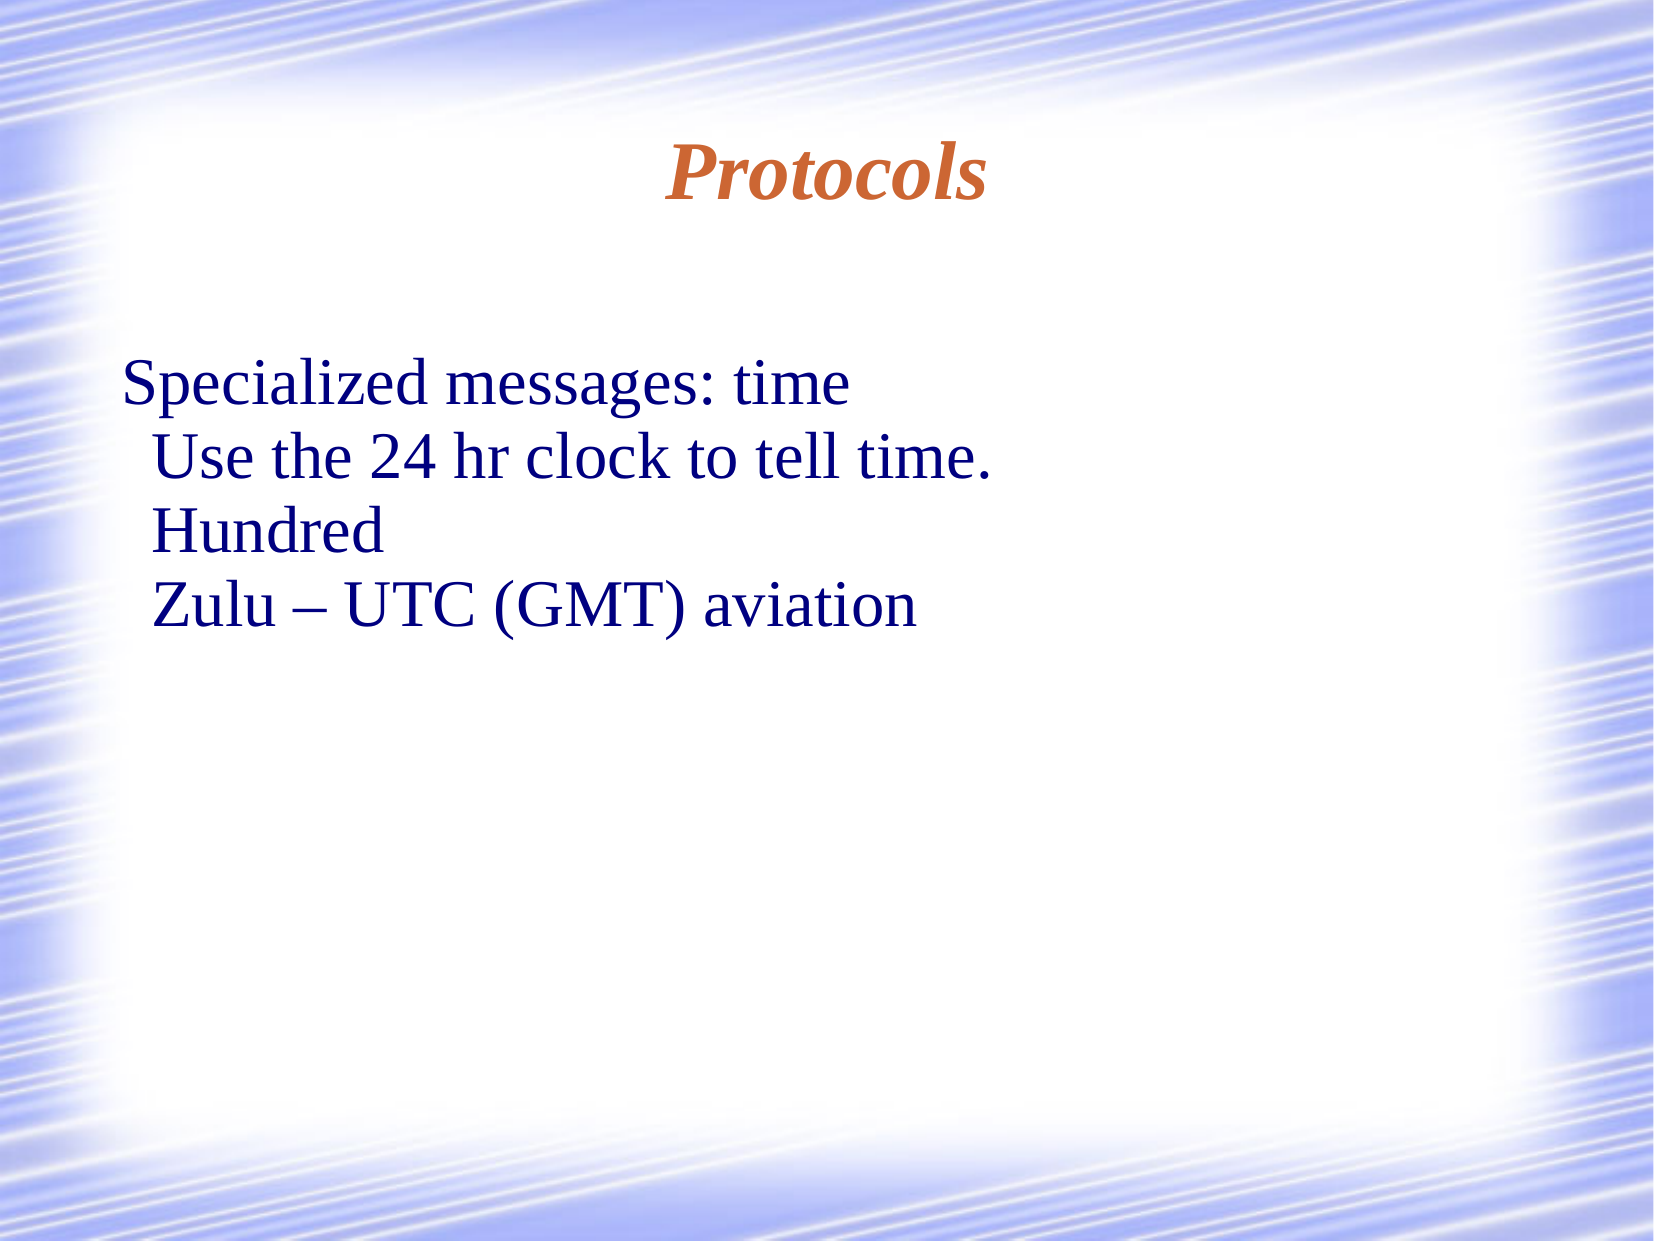

# Protocols
Specialized messages: time
Use the 24 hr clock to tell time.
Hundred
Zulu – UTC (GMT) aviation